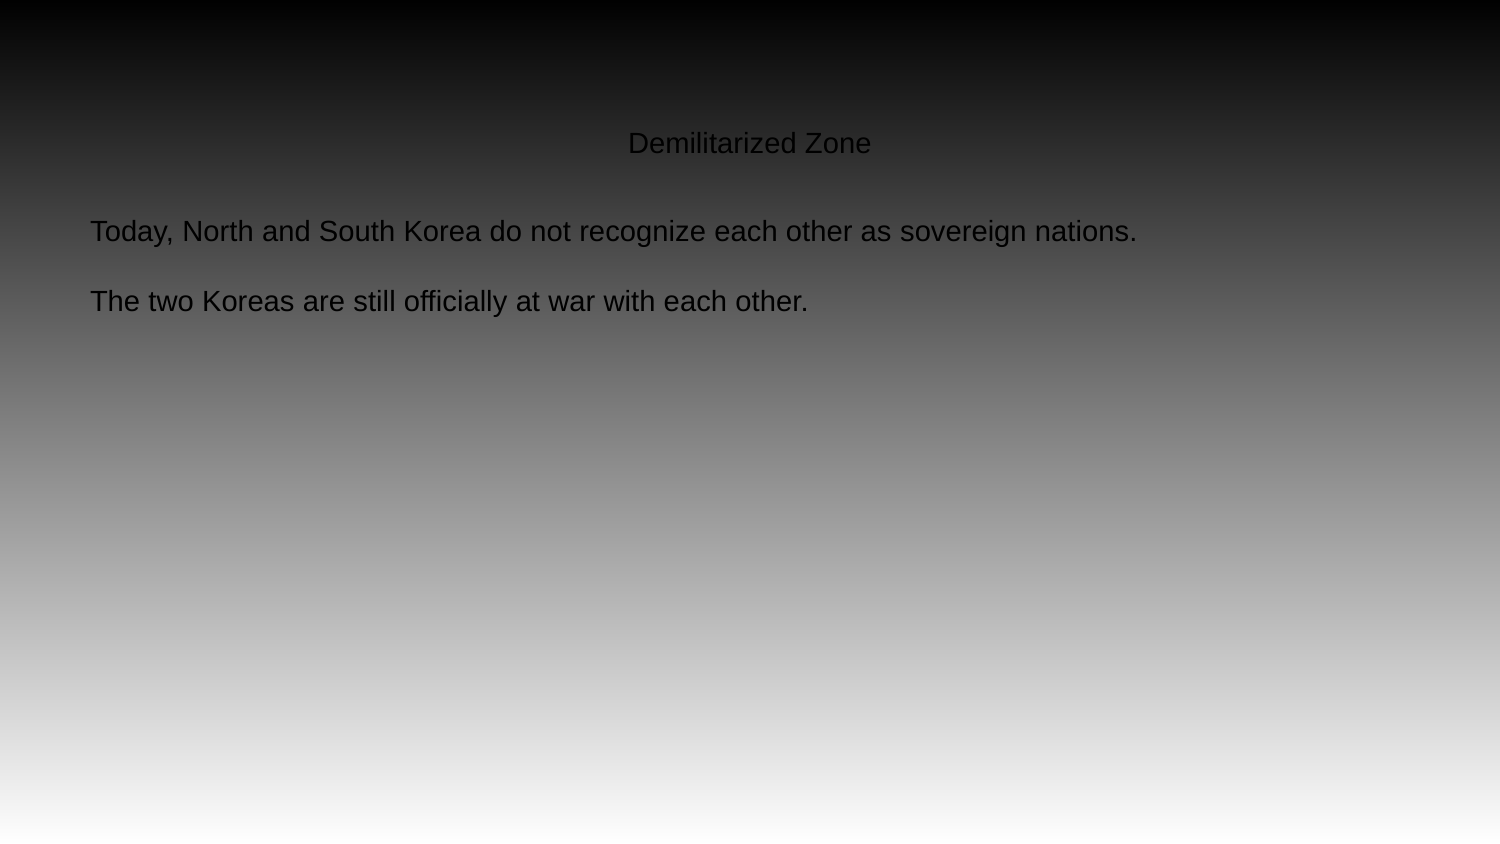

# Demilitarized Zone
Today, North and South Korea do not recognize each other as sovereign nations.
The two Koreas are still officially at war with each other.